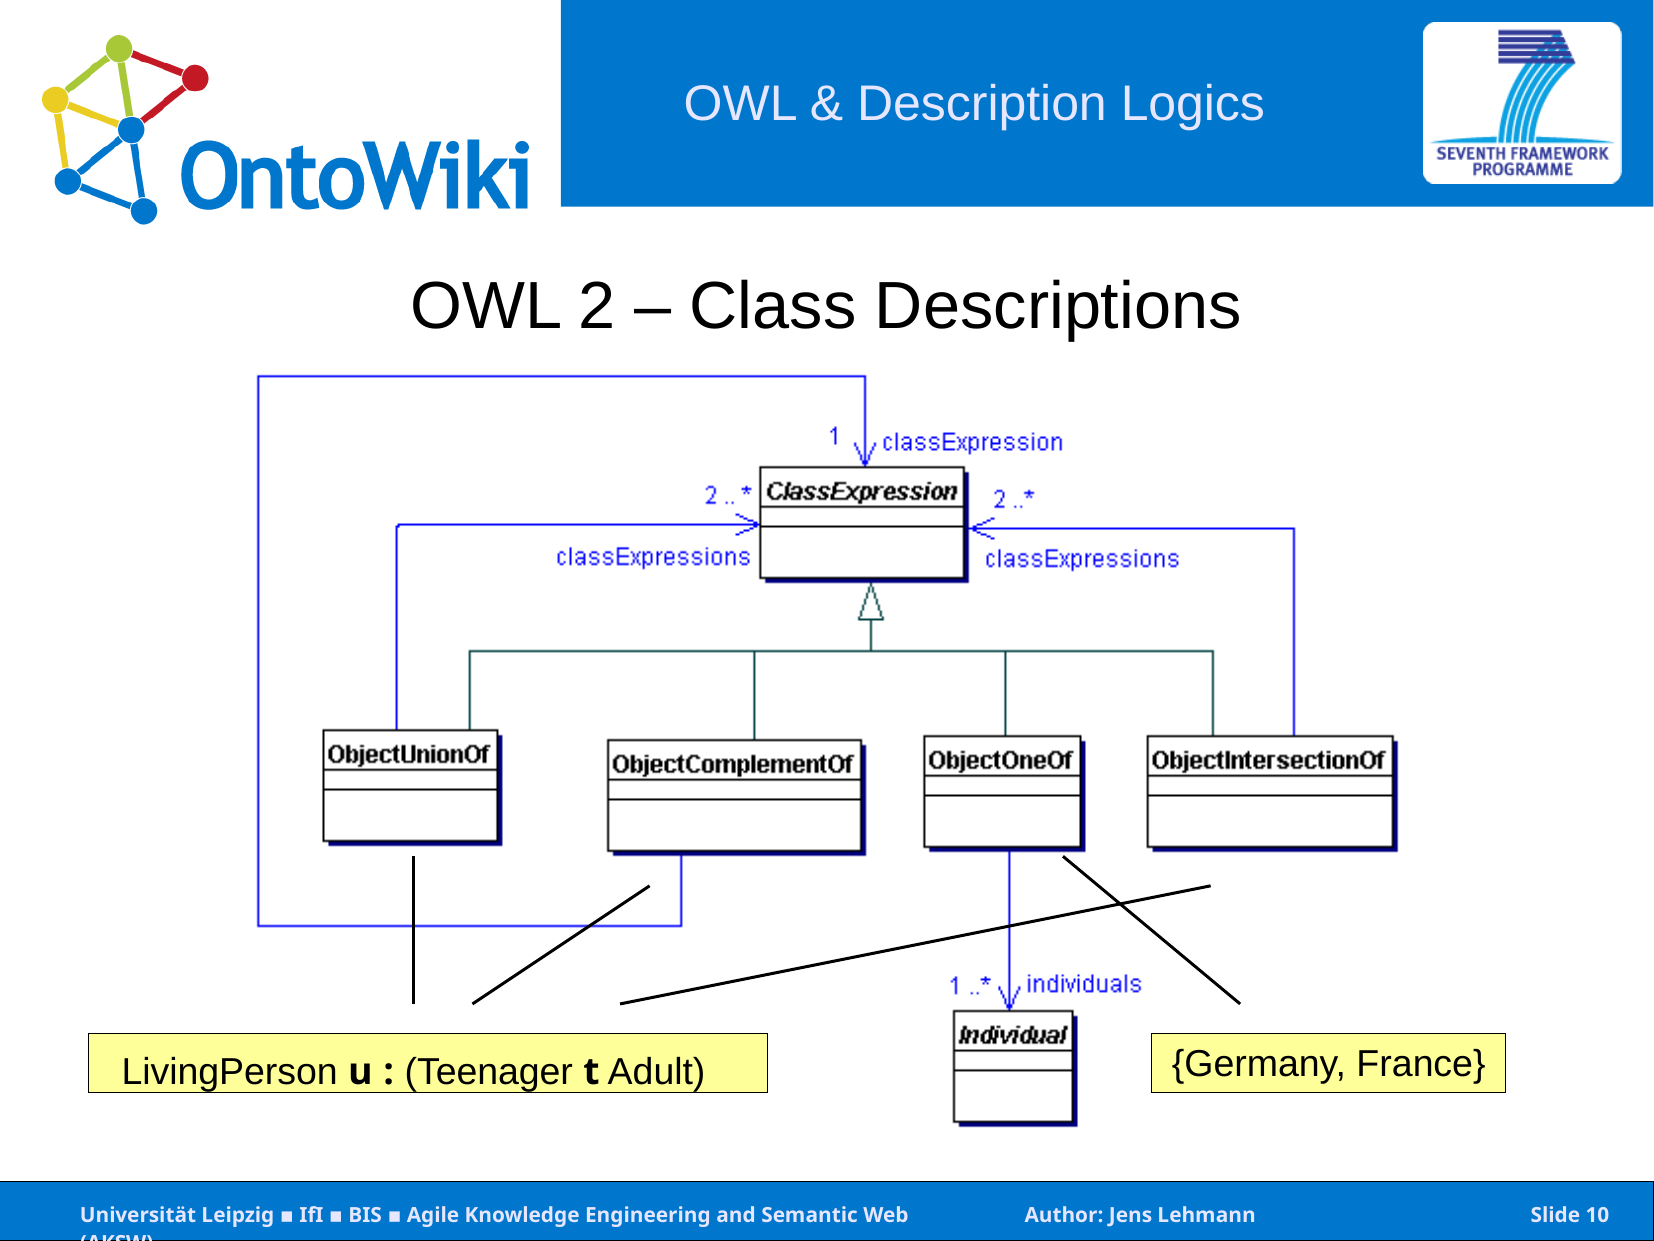

# OWL 2 – Class Descriptions
{Germany, France}
LivingPerson u : (Teenager t Adult)